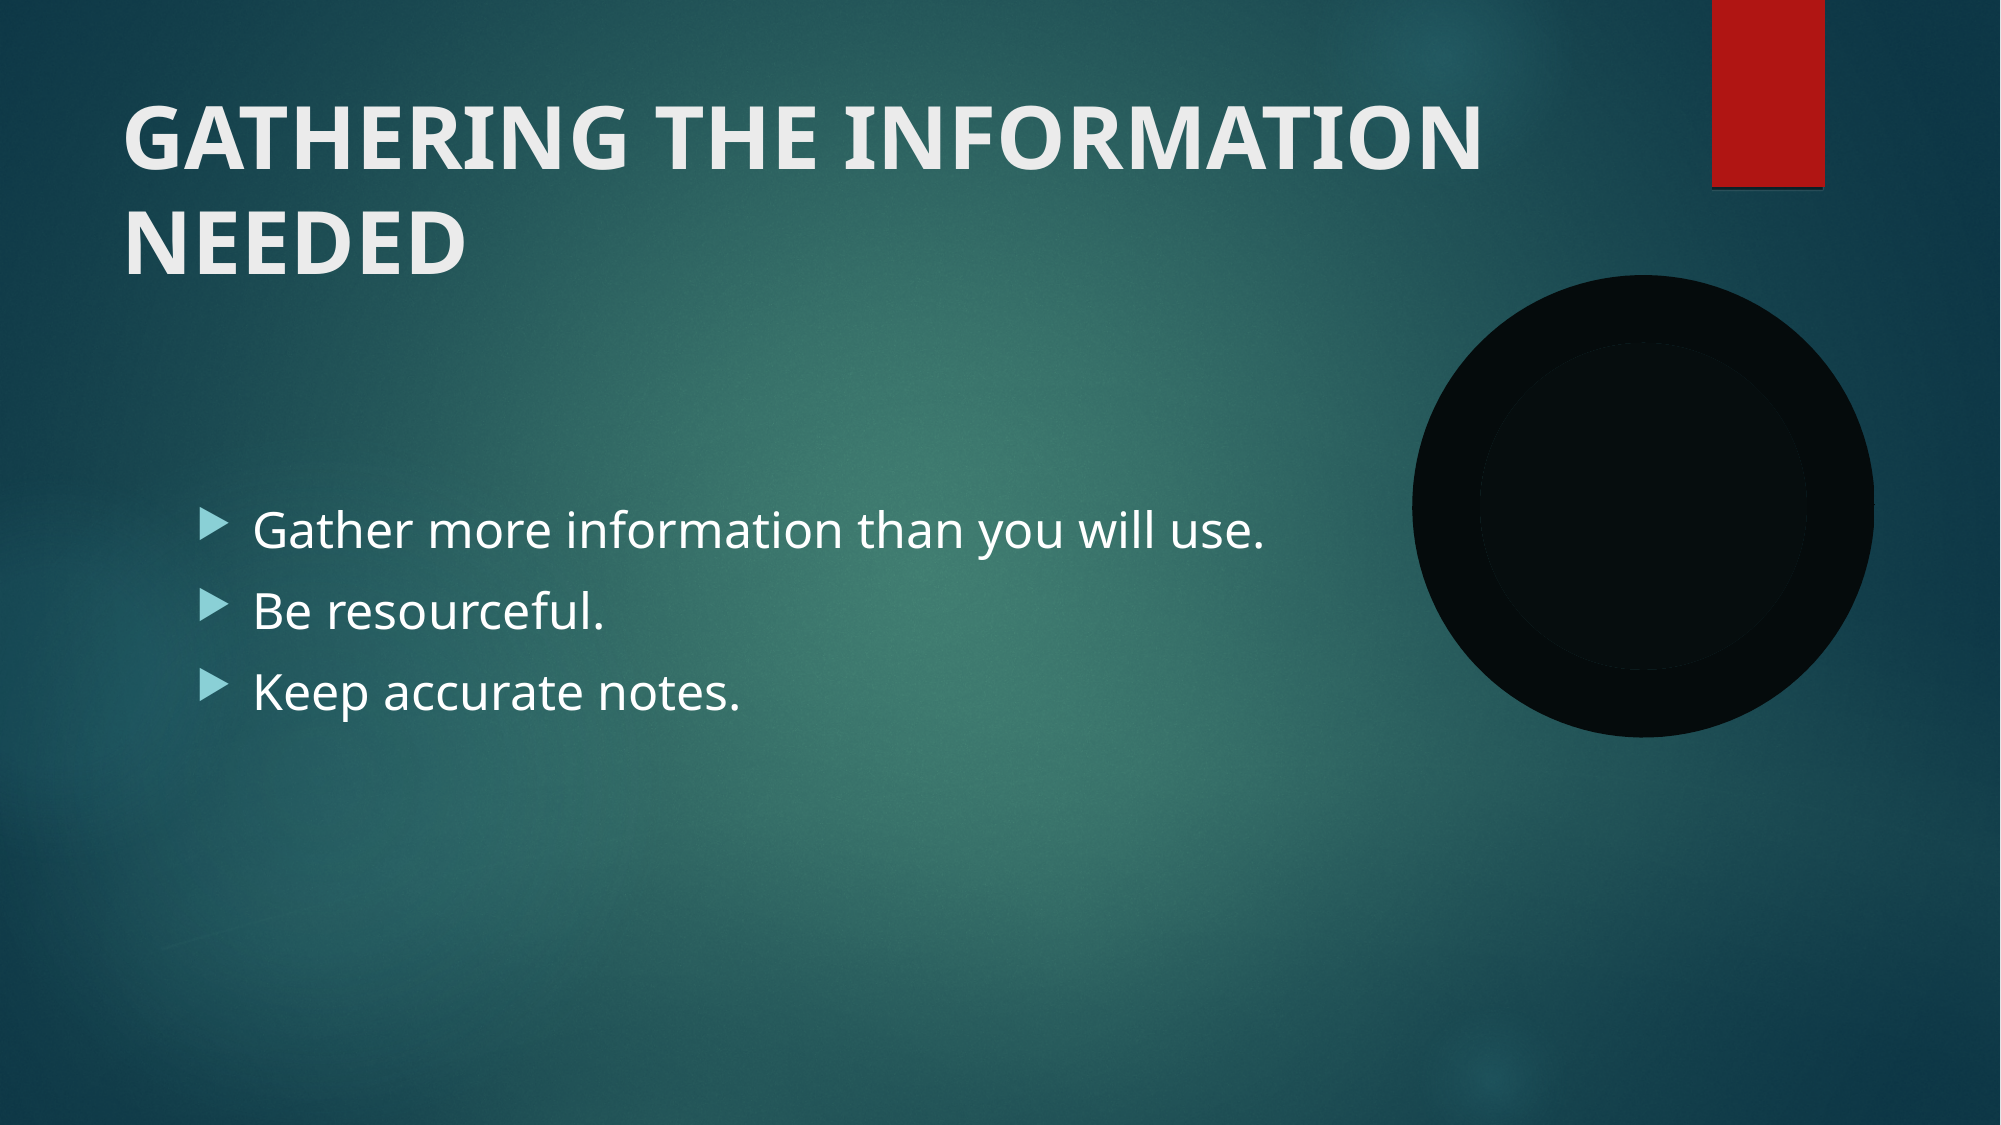

# GATHERING THE INFORMATION NEEDED
Gather more information than you will use.
Be resourceful.
Keep accurate notes.